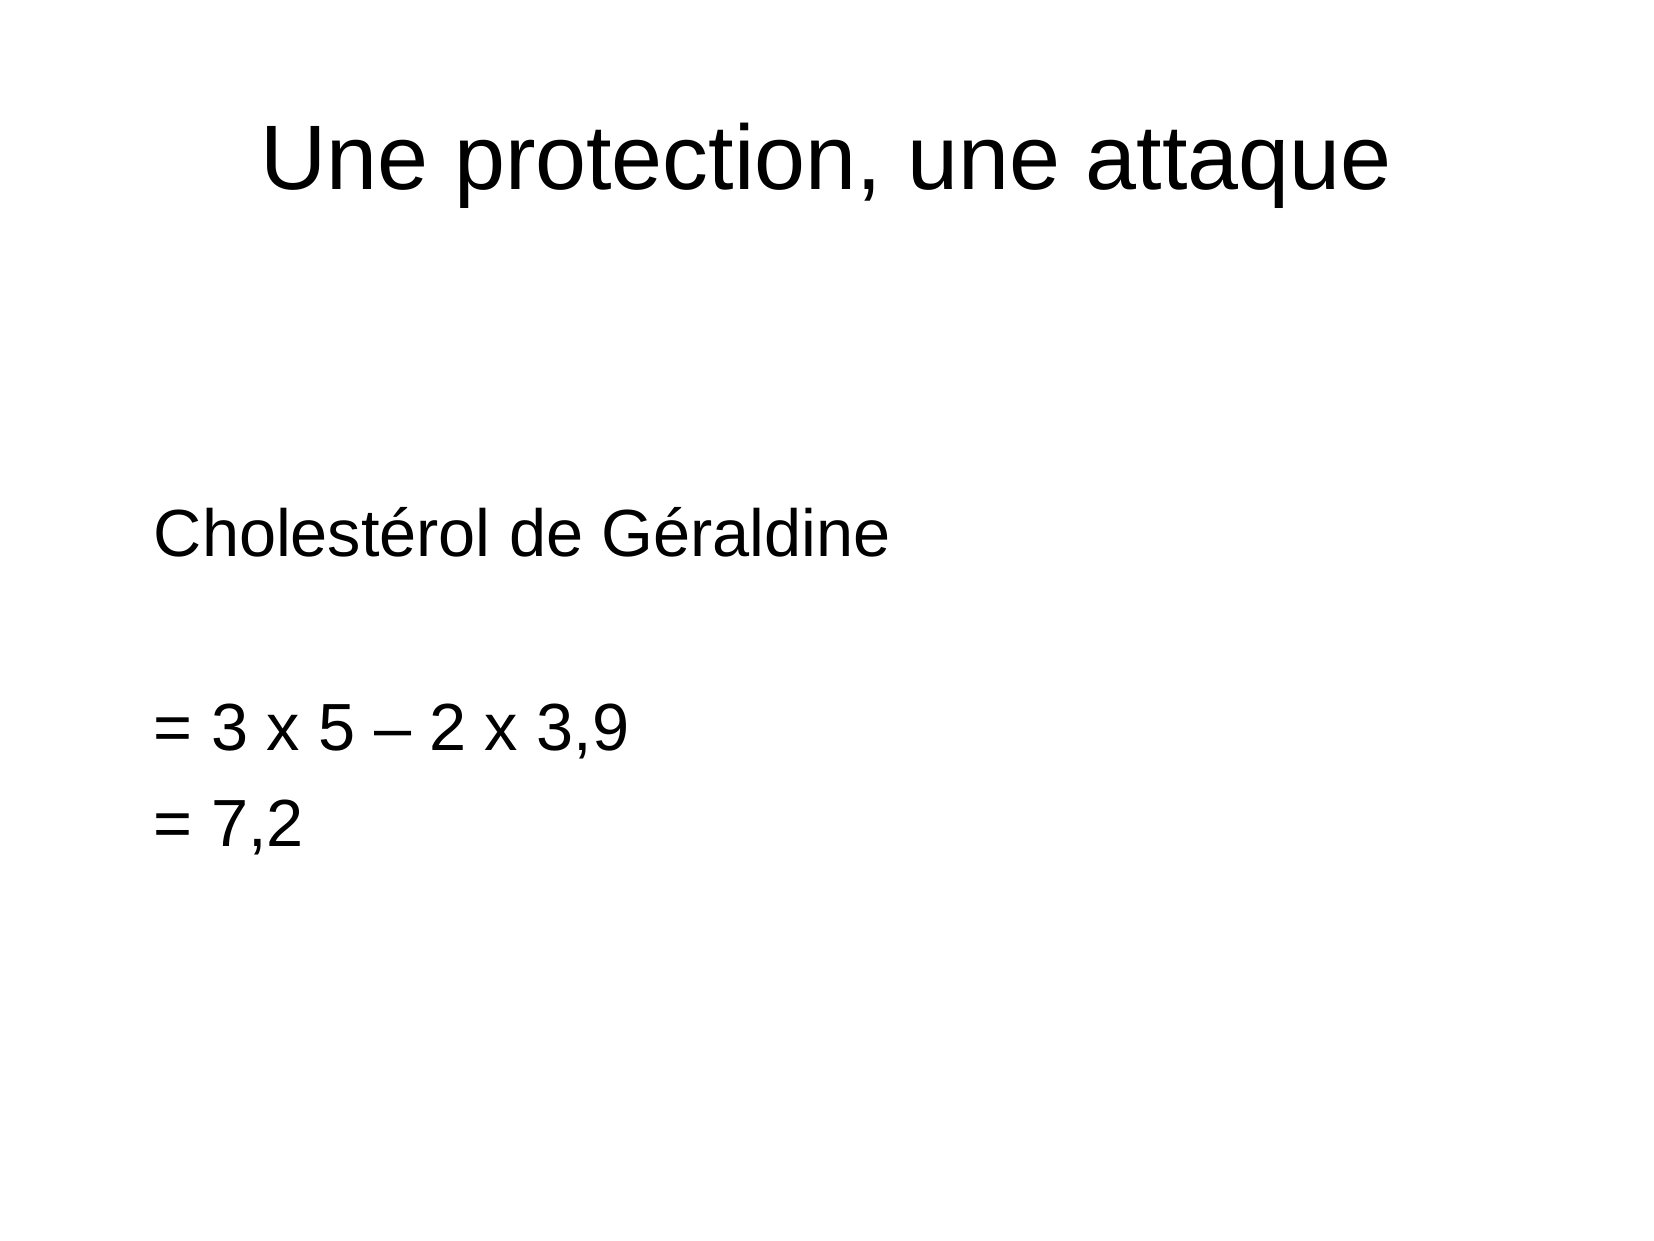

Une protection, une attaque
	Cholestérol de Géraldine
	= 3 x 5 – 2 x 3,9
	= 7,2